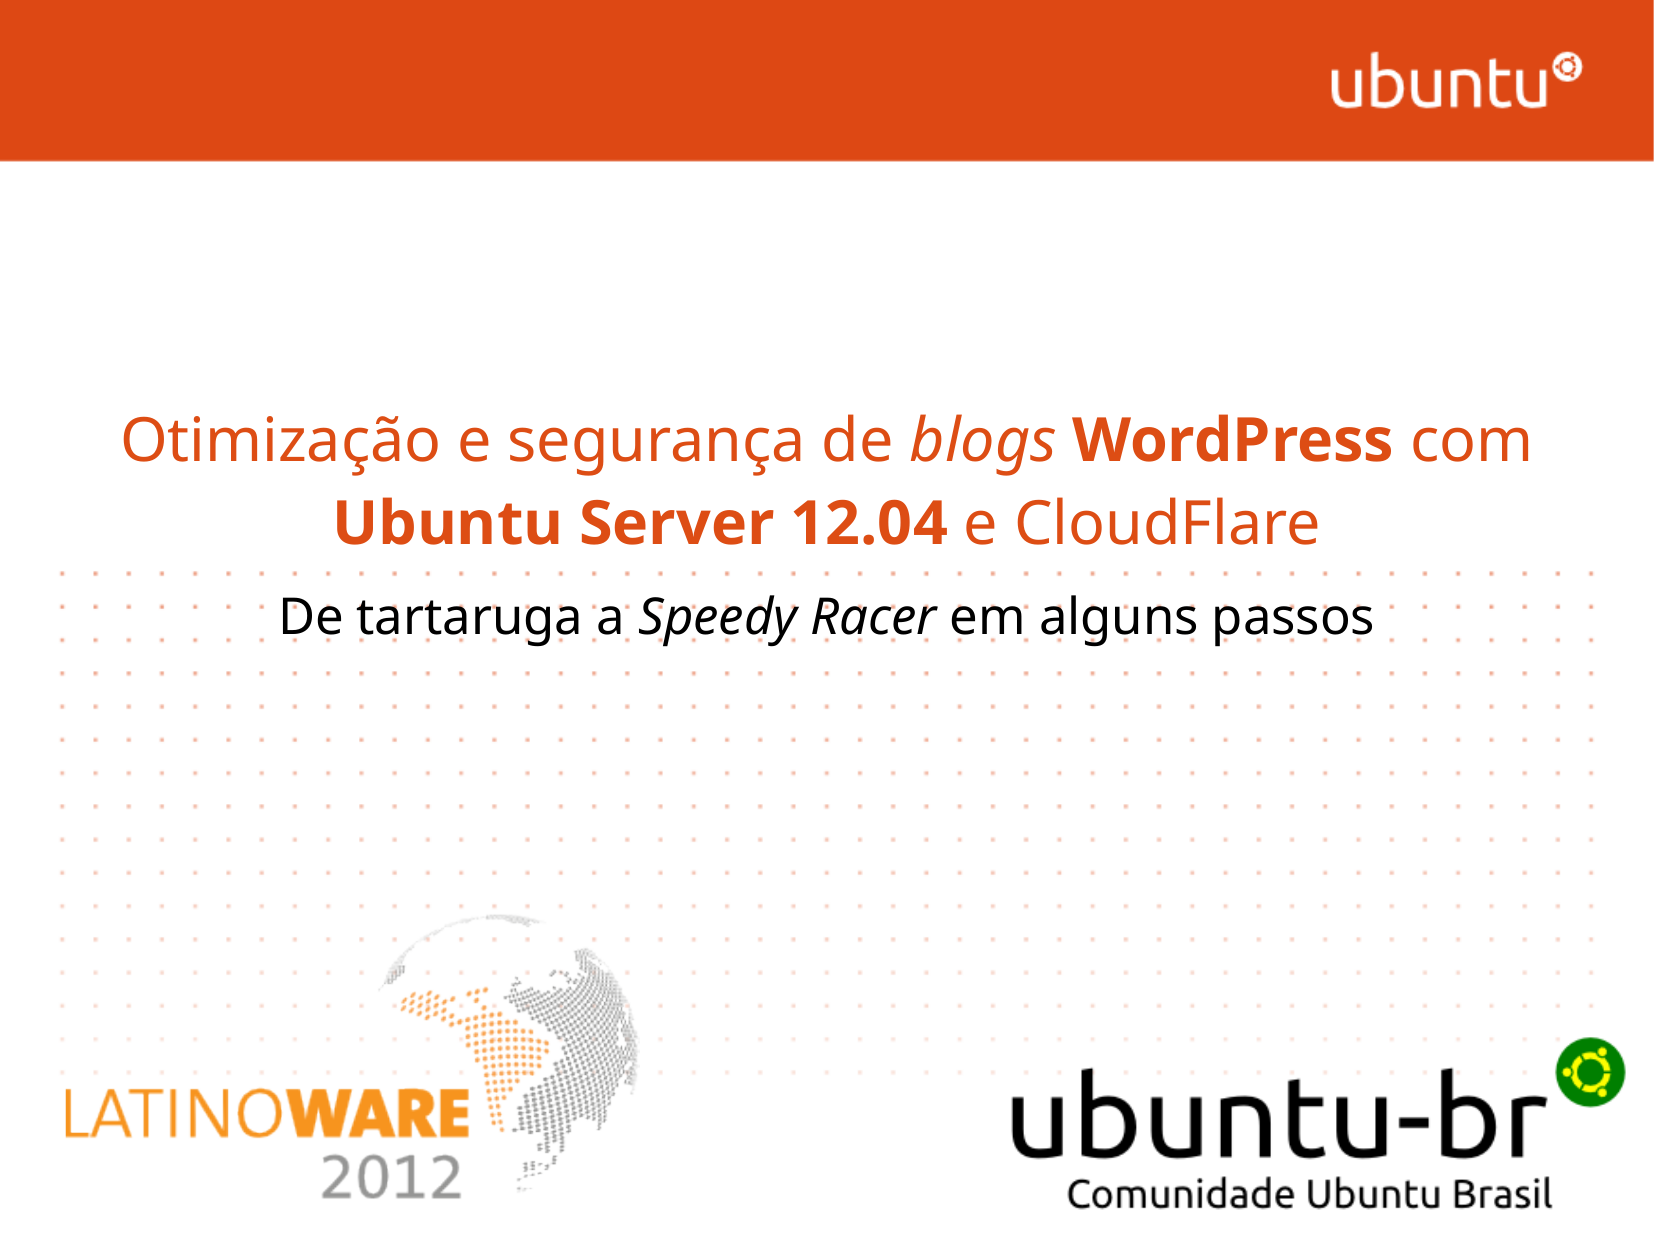

#
Otimização e segurança de blogs WordPress com Ubuntu Server 12.04 e CloudFlare
De tartaruga a Speedy Racer em alguns passos